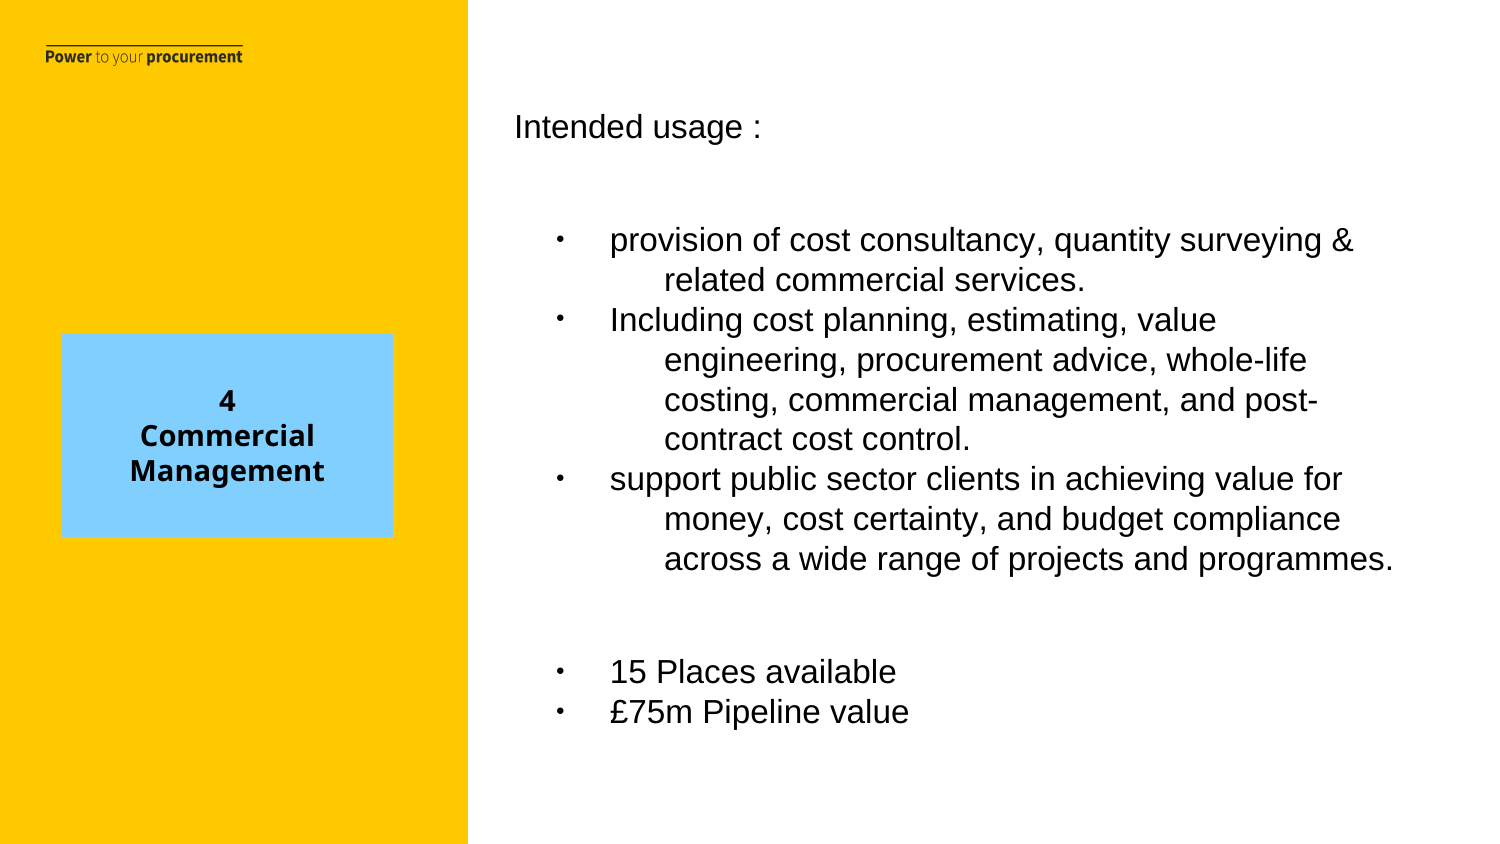

# Intended usage :
provision of cost consultancy, quantity surveying & related commercial services.
Including cost planning, estimating, value engineering, procurement advice, whole-life costing, commercial management, and post-contract cost control.
support public sector clients in achieving value for money, cost certainty, and budget compliance across a wide range of projects and programmes.
15 Places available
£75m Pipeline value
4
Commercial Management